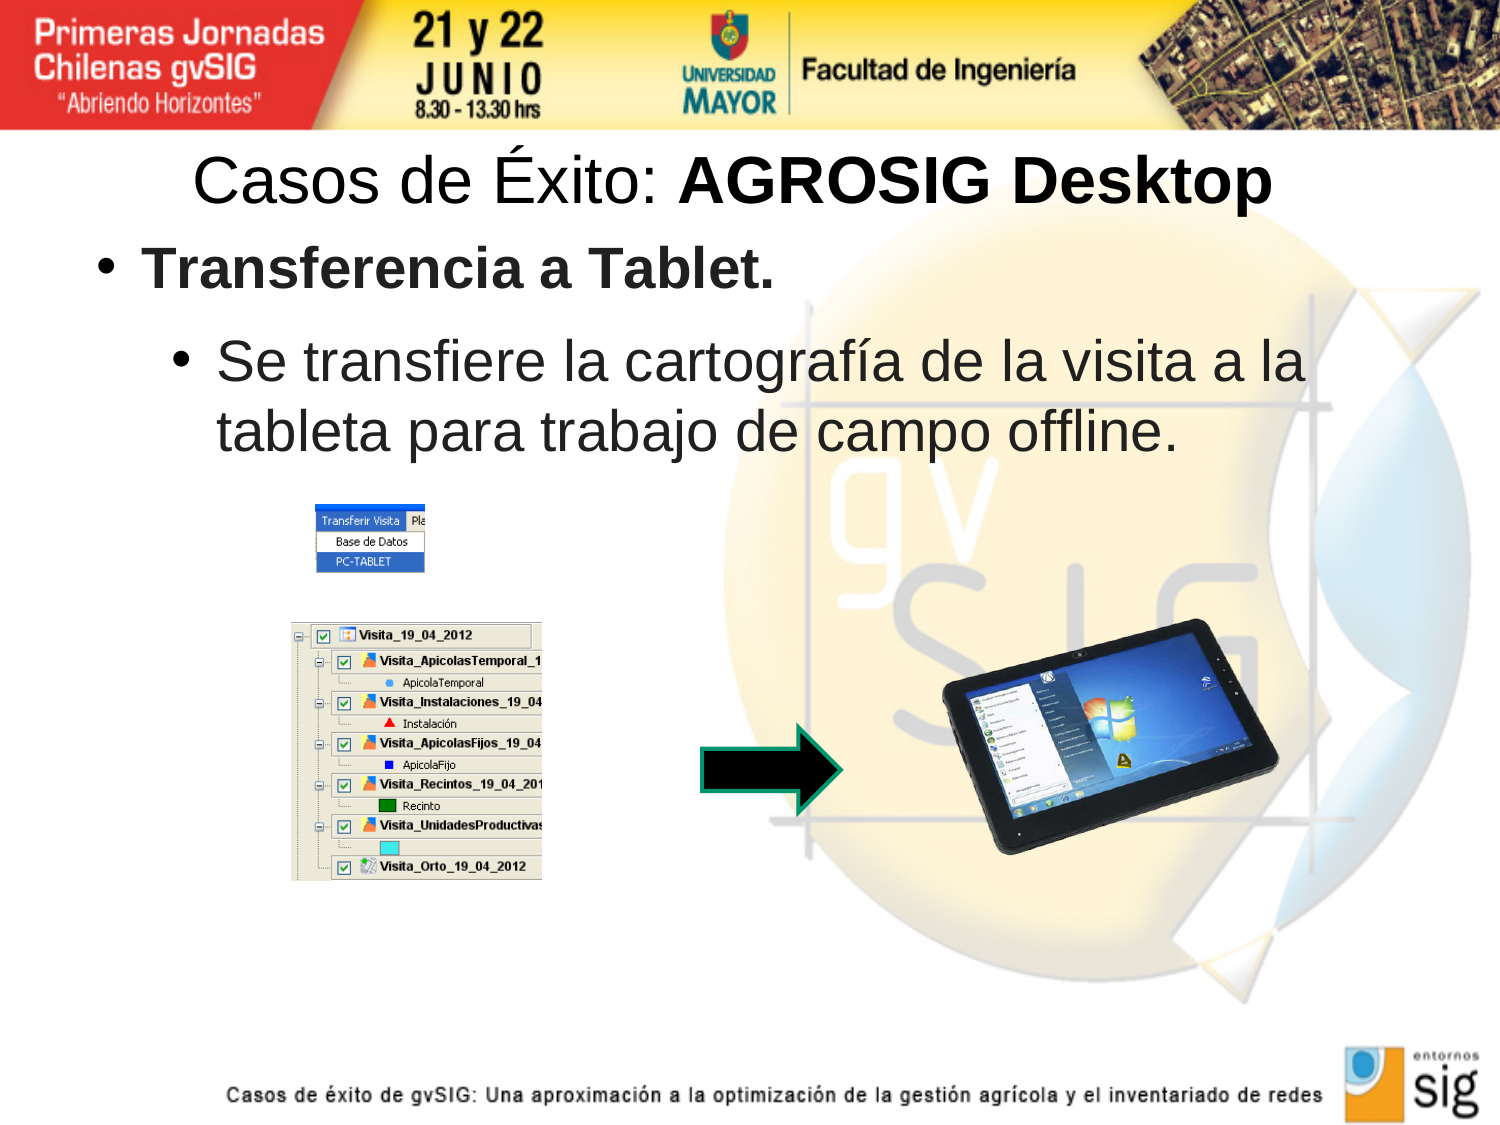

# Casos de Éxito: AGROSIG Desktop
Transferencia a Tablet.
Se transfiere la cartografía de la visita a la tableta para trabajo de campo offline.